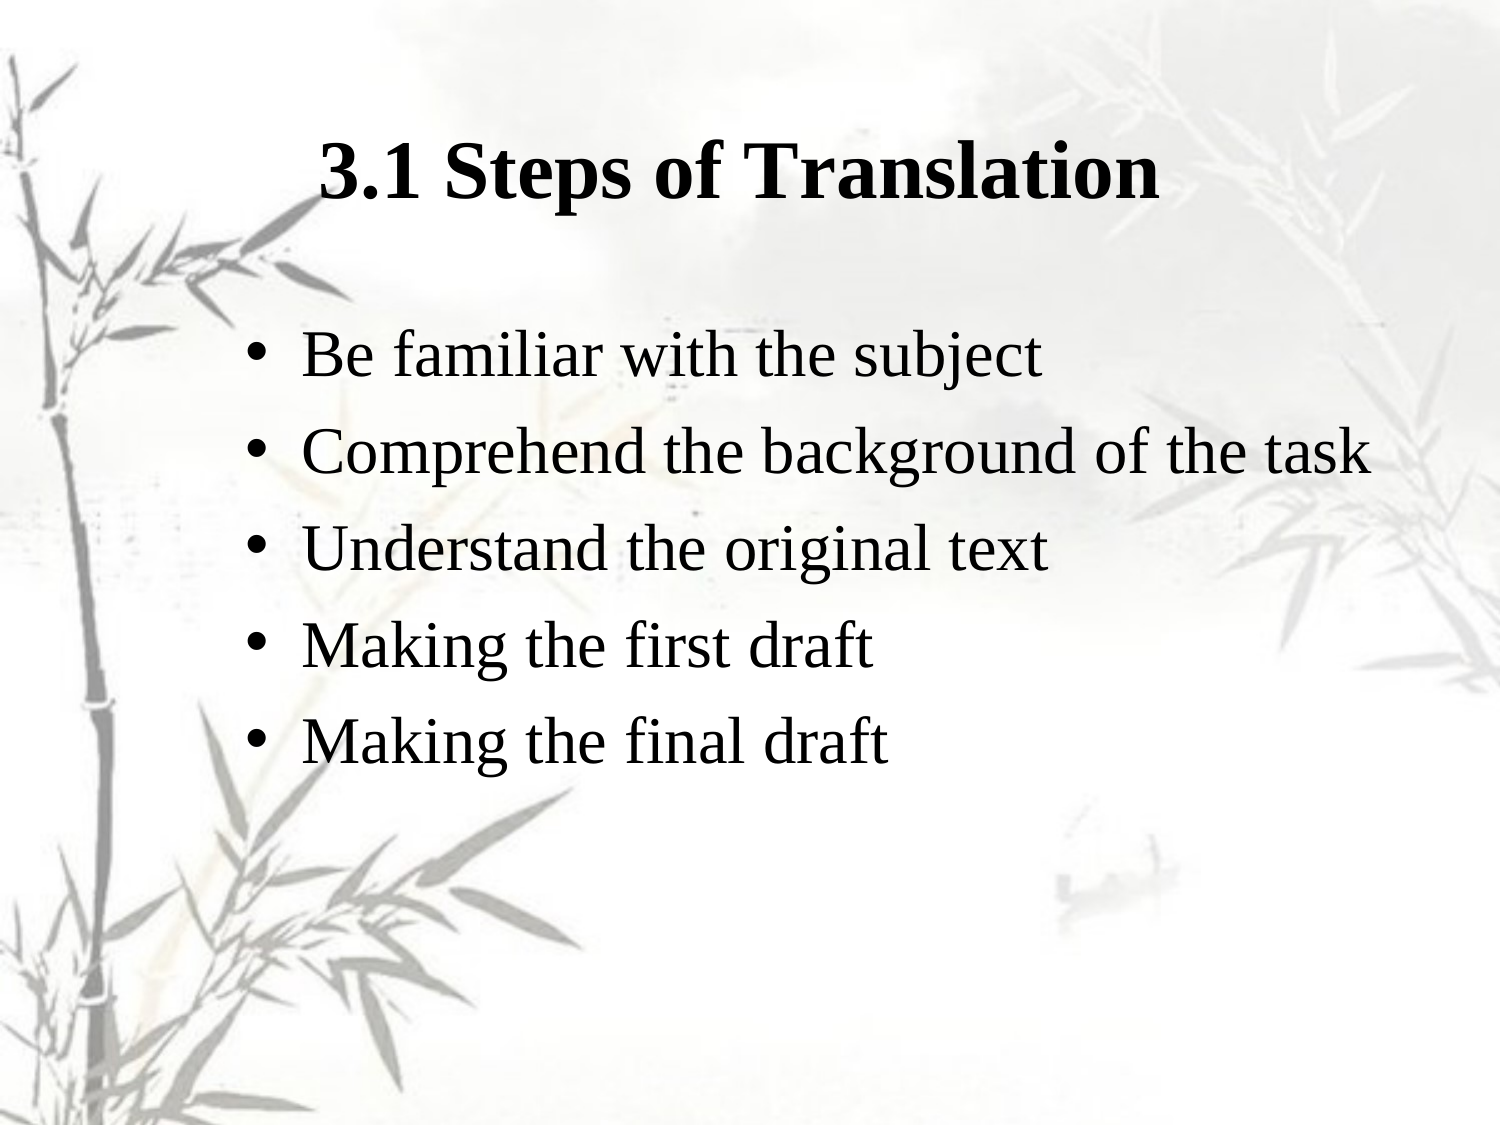

# 3.1 Steps of Translation
Be familiar with the subject
Comprehend the background of the task
Understand the original text
Making the first draft
Making the final draft